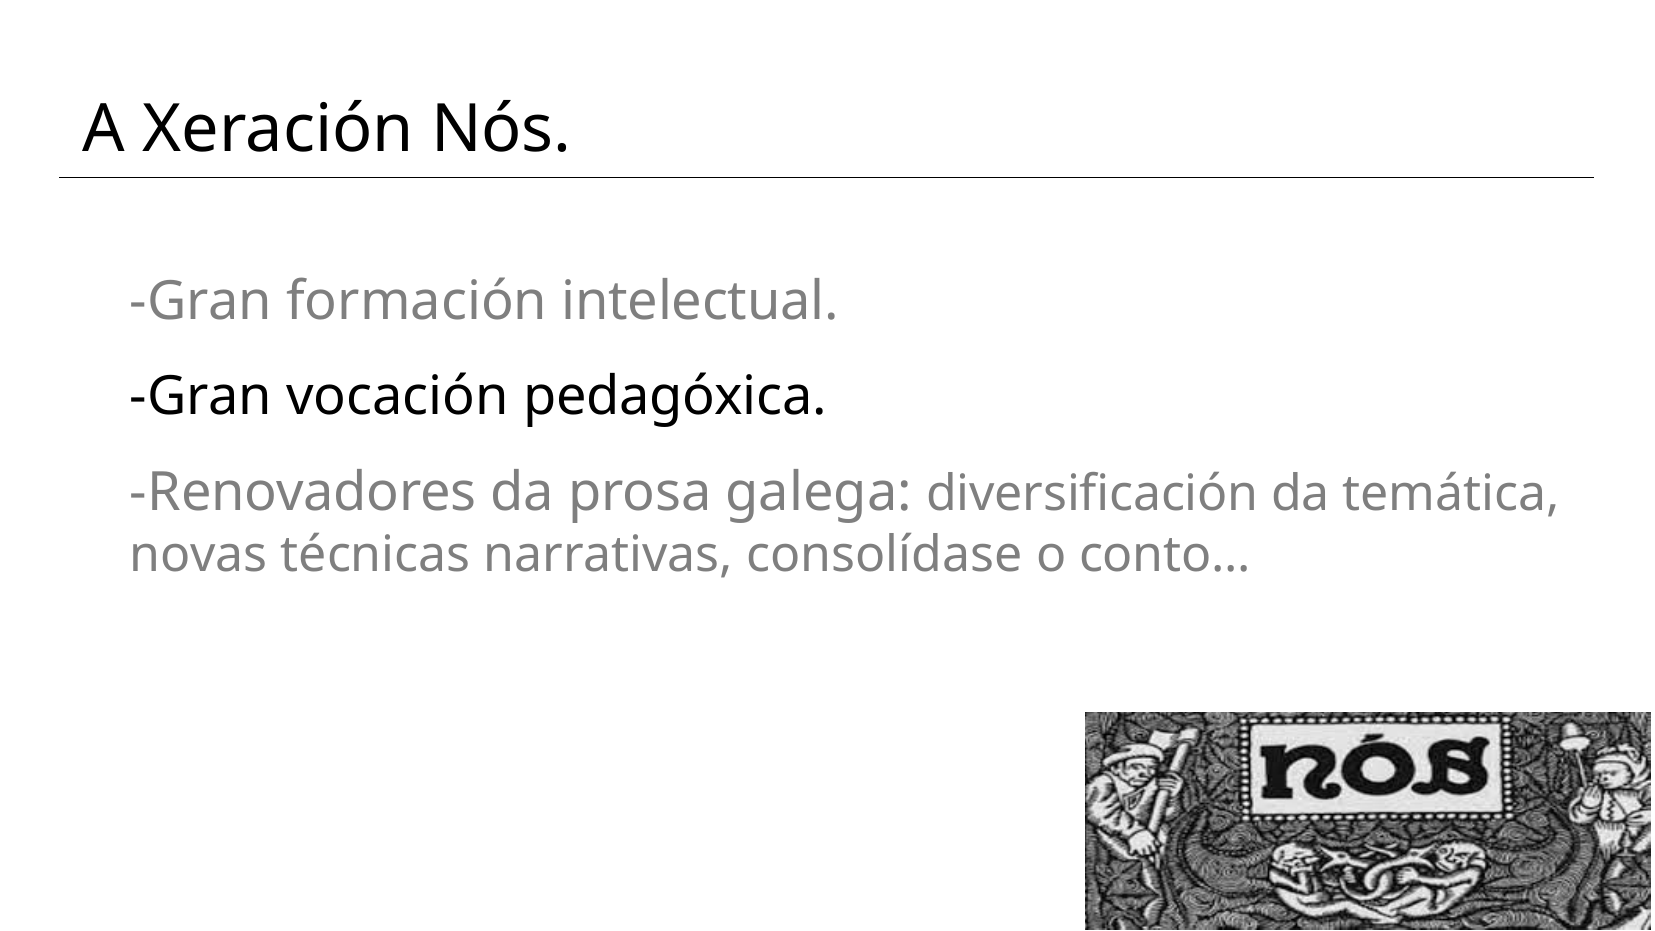

# A Xeración Nós.
-Gran formación intelectual.
-Gran vocación pedagóxica.
-Renovadores da prosa galega: diversificación da temática, novas técnicas narrativas, consolídase o conto...